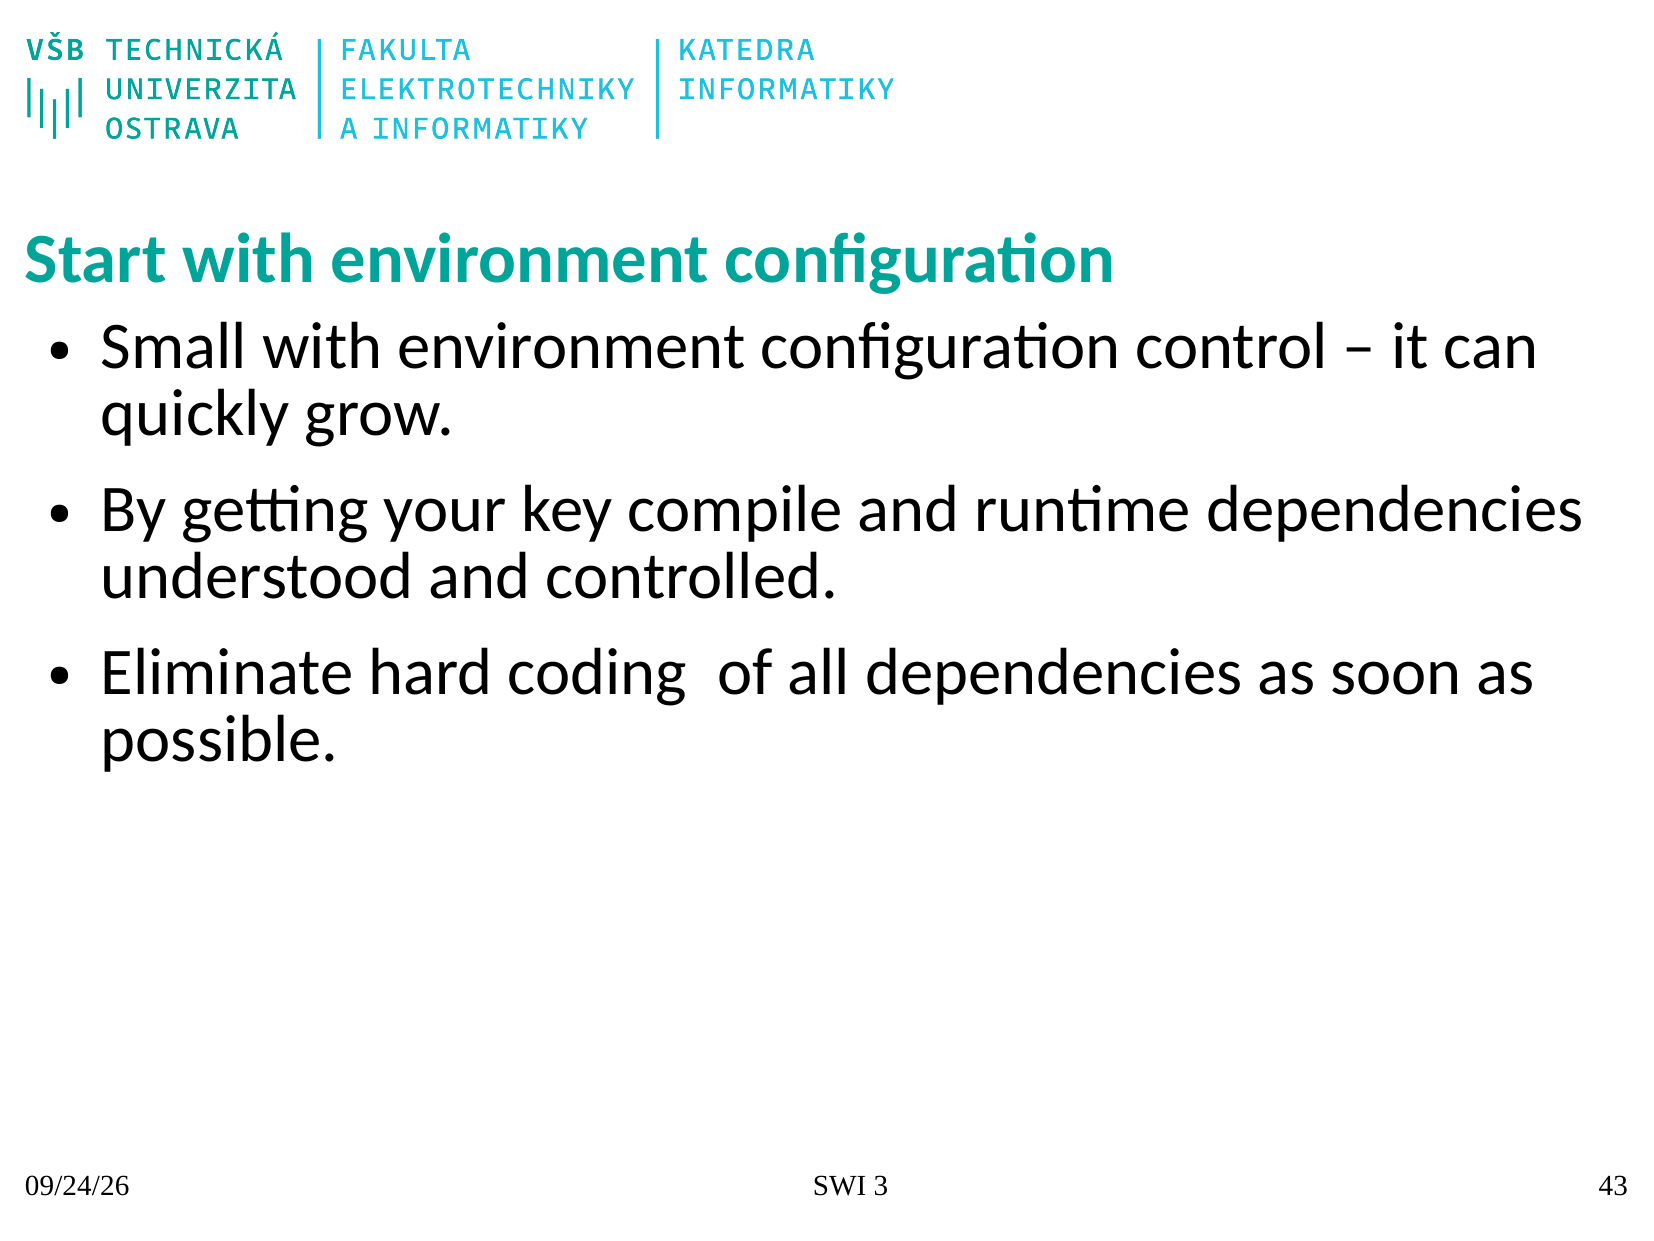

# Start with environment configuration
Small with environment configuration control – it can quickly grow.
By getting your key compile and runtime dependencies understood and controlled.
Eliminate hard coding of all dependencies as soon as possible.
SWI 3
43